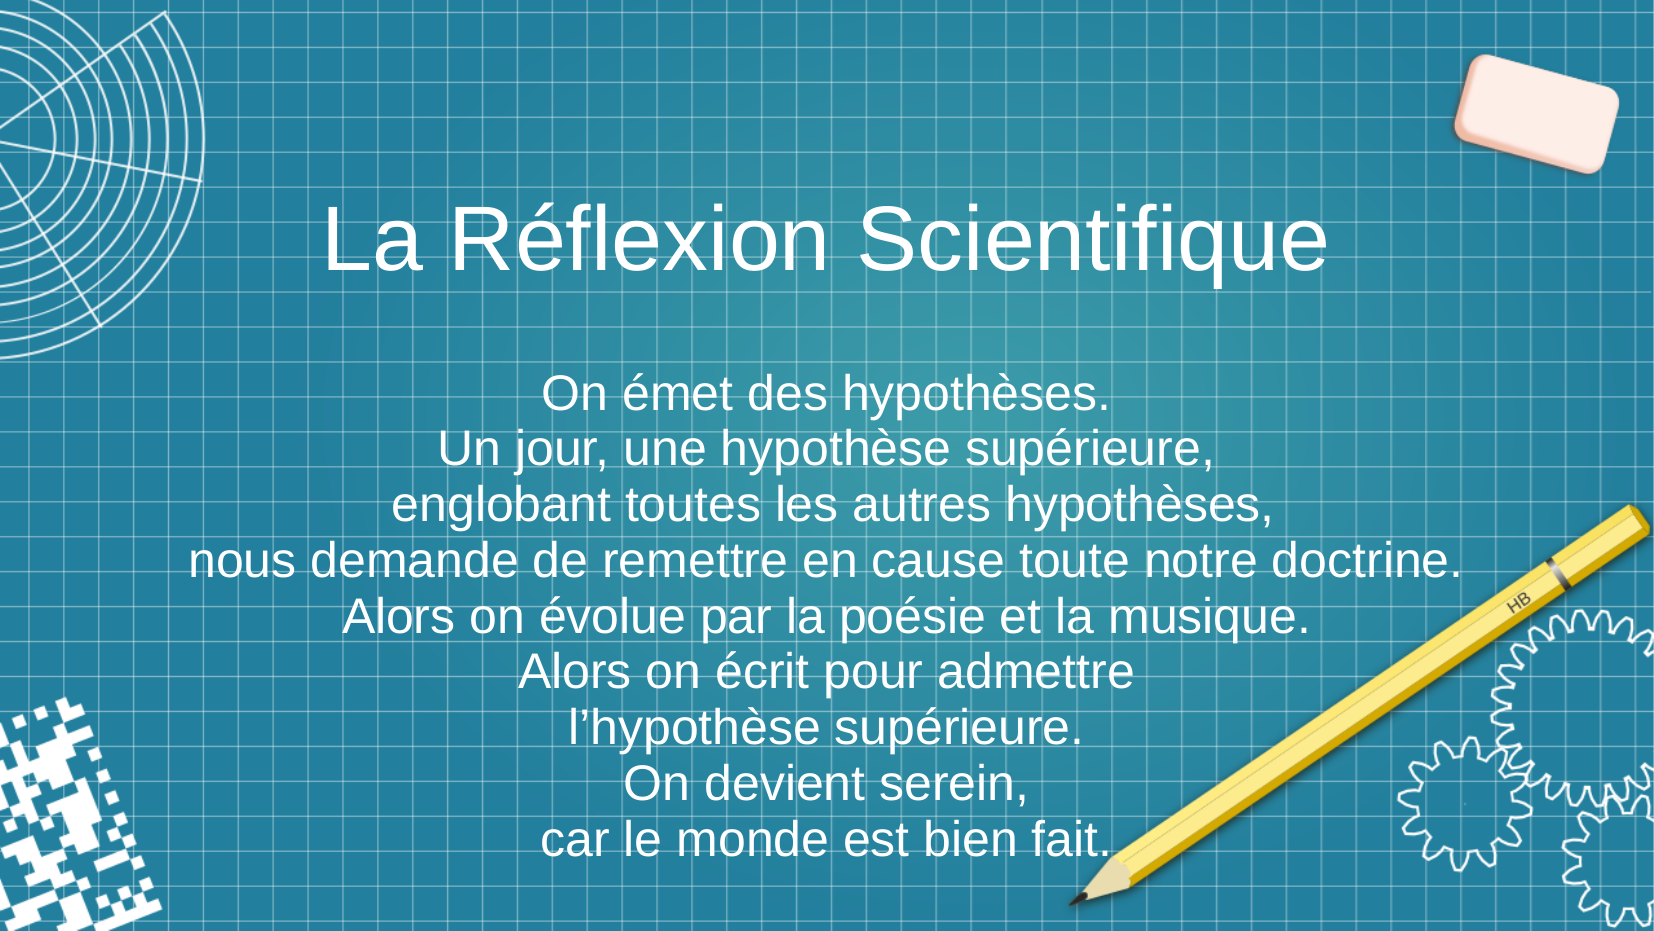

# La Réflexion Scientifique
On émet des hypothèses.
Un jour, une hypothèse supérieure,
 englobant toutes les autres hypothèses,
nous demande de remettre en cause toute notre doctrine.
Alors on évolue par la poésie et la musique.
Alors on écrit pour admettre
l’hypothèse supérieure.
On devient serein,
car le monde est bien fait.